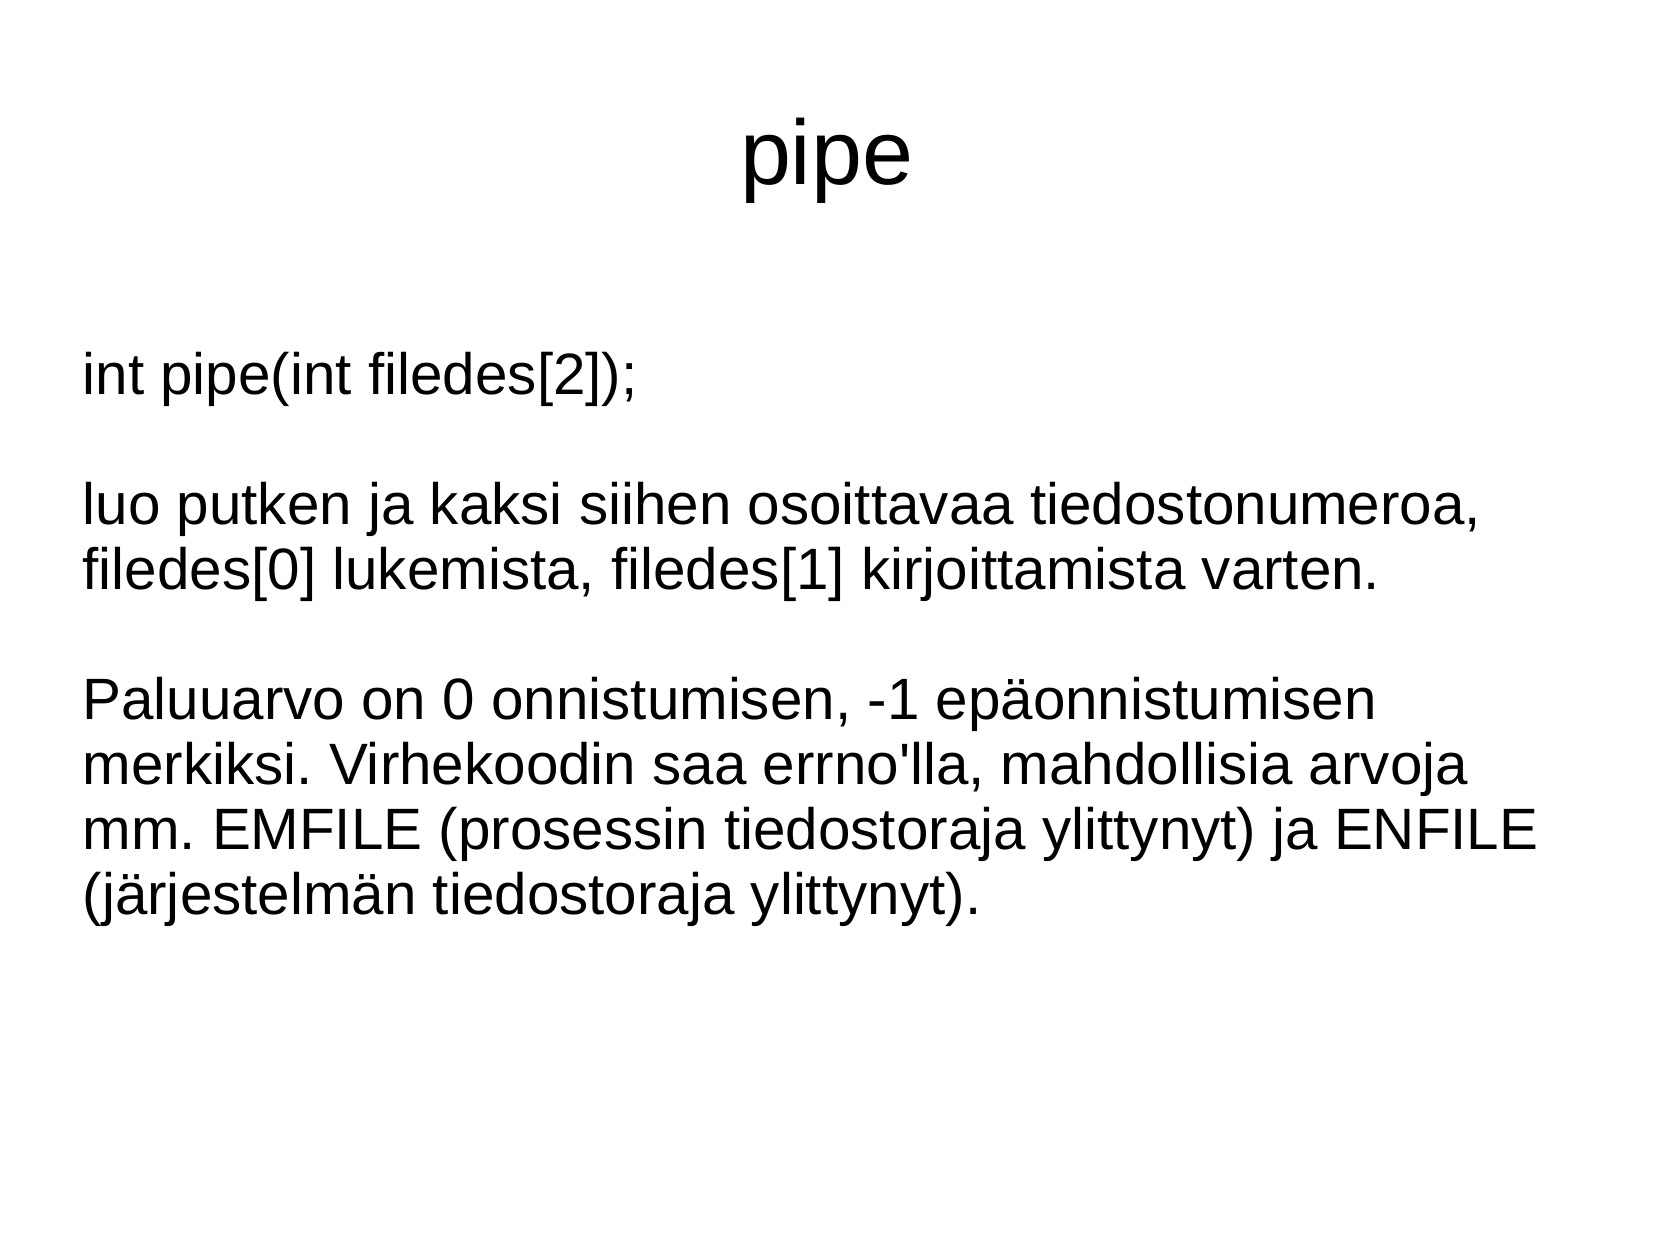

# pipe
int pipe(int filedes[2]);
luo putken ja kaksi siihen osoittavaa tiedostonumeroa, filedes[0] lukemista, filedes[1] kirjoittamista varten.
Paluuarvo on 0 onnistumisen, -1 epäonnistumisen merkiksi. Virhekoodin saa errno'lla, mahdollisia arvoja mm. EMFILE (prosessin tiedostoraja ylittynyt) ja ENFILE (järjestelmän tiedostoraja ylittynyt).